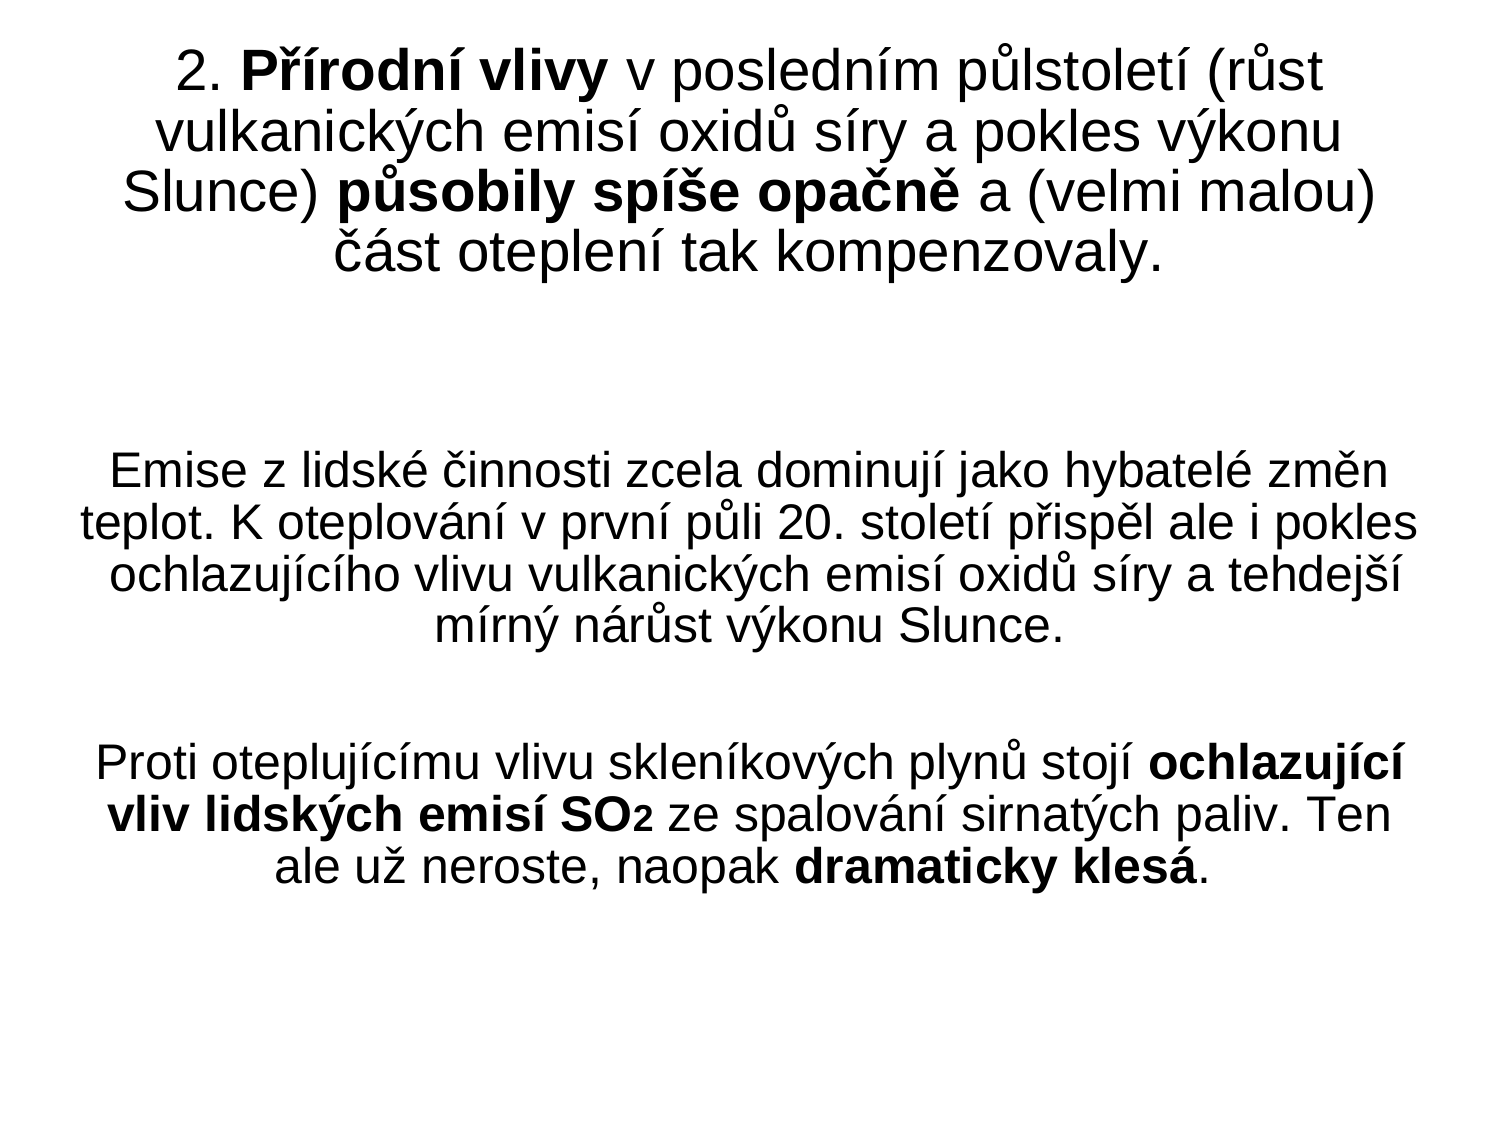

# 2. Přírodní vlivy v posledním půlstoletí (růst vulkanických emisí oxidů síry a pokles výkonu Slunce) působily spíše opačně a (velmi malou) část oteplení tak kompenzovaly.
Emise z lidské činnosti zcela dominují jako hybatelé změn teplot. K oteplování v první půli 20. století přispěl ale i pokles ochlazujícího vlivu vulkanických emisí oxidů síry a tehdejší mírný nárůst výkonu Slunce.
Proti oteplujícímu vlivu skleníkových plynů stojí ochlazující vliv lidských emisí SO2 ze spalování sirnatých paliv. Ten ale už neroste, naopak dramaticky klesá.